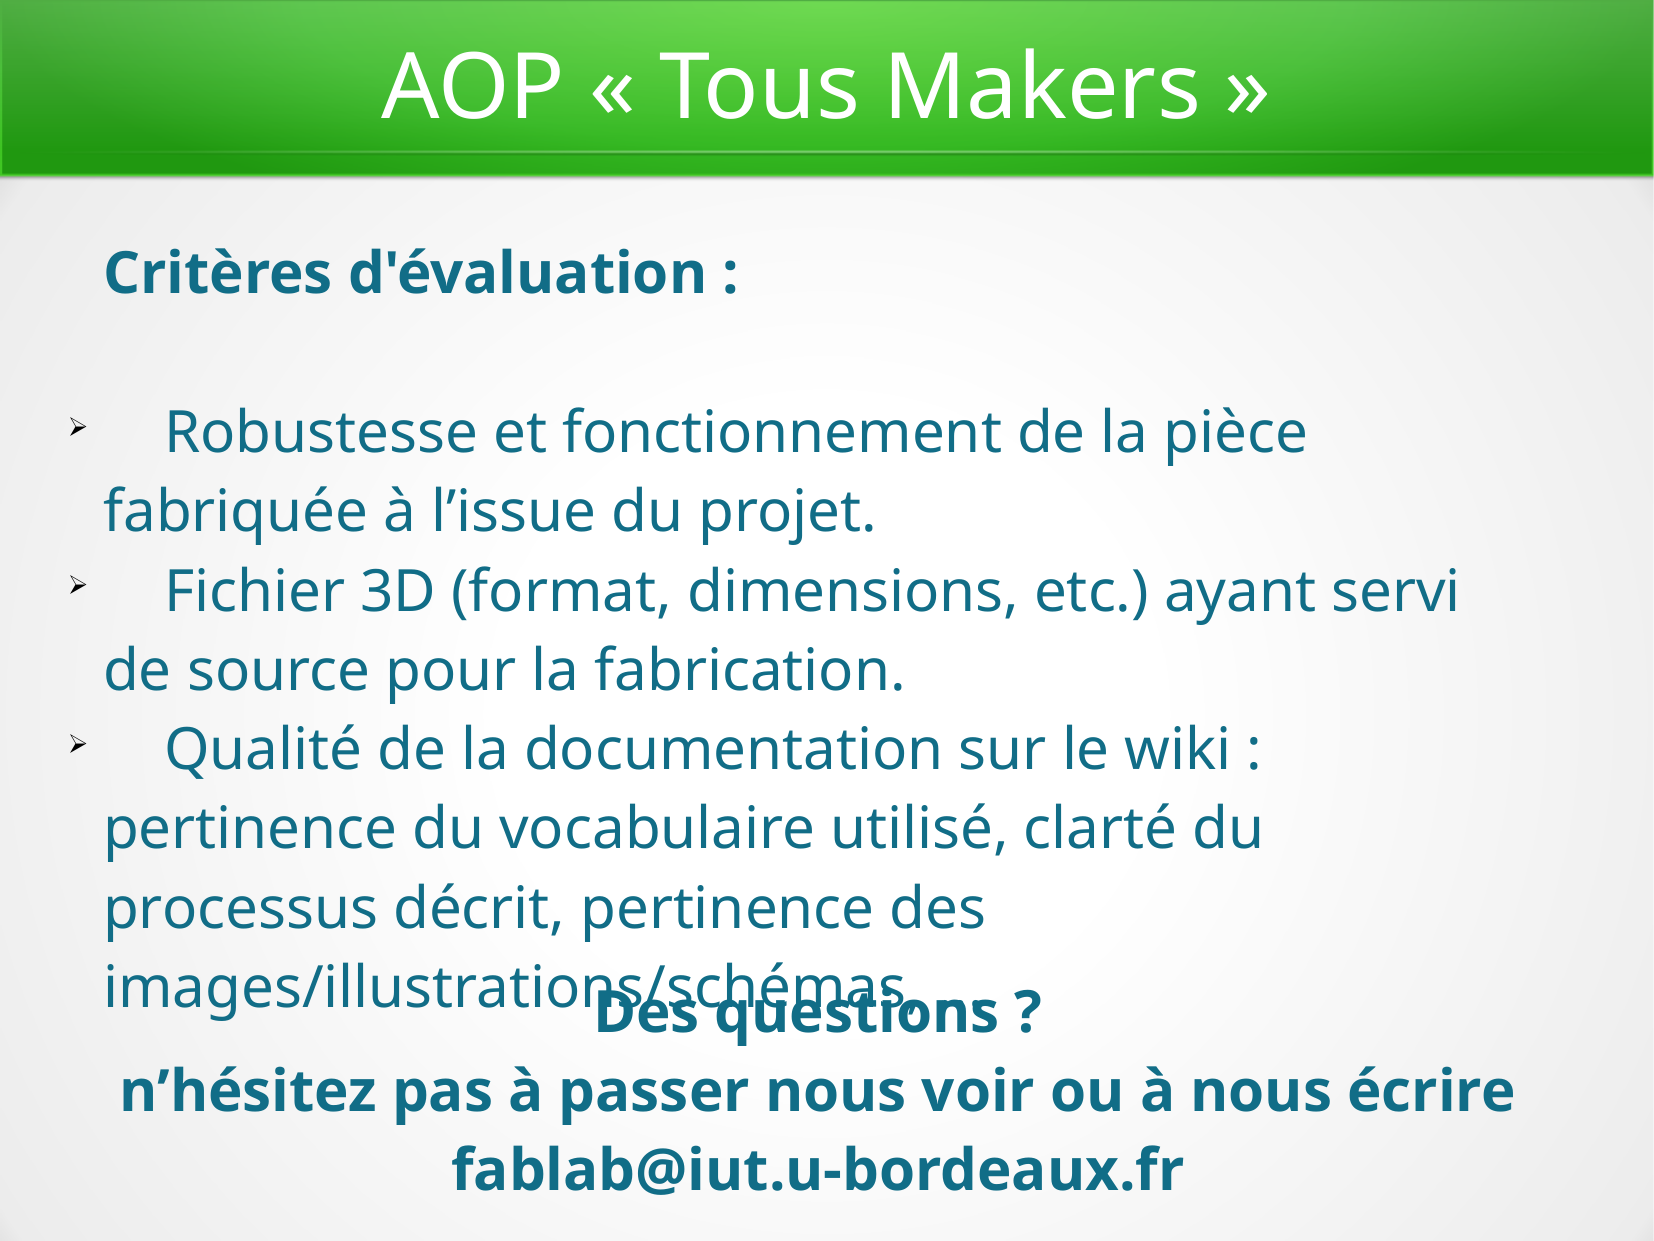

# AOP « Tous Makers »
Critères d'évaluation :
 Robustesse et fonctionnement de la pièce fabriquée à l’issue du projet.
 Fichier 3D (format, dimensions, etc.) ayant servi de source pour la fabrication.
 Qualité de la documentation sur le wiki : pertinence du vocabulaire utilisé, clarté du processus décrit, pertinence des images/illustrations/schémas, ...
Des questions ?
n’hésitez pas à passer nous voir ou à nous écrire
fablab@iut.u-bordeaux.fr